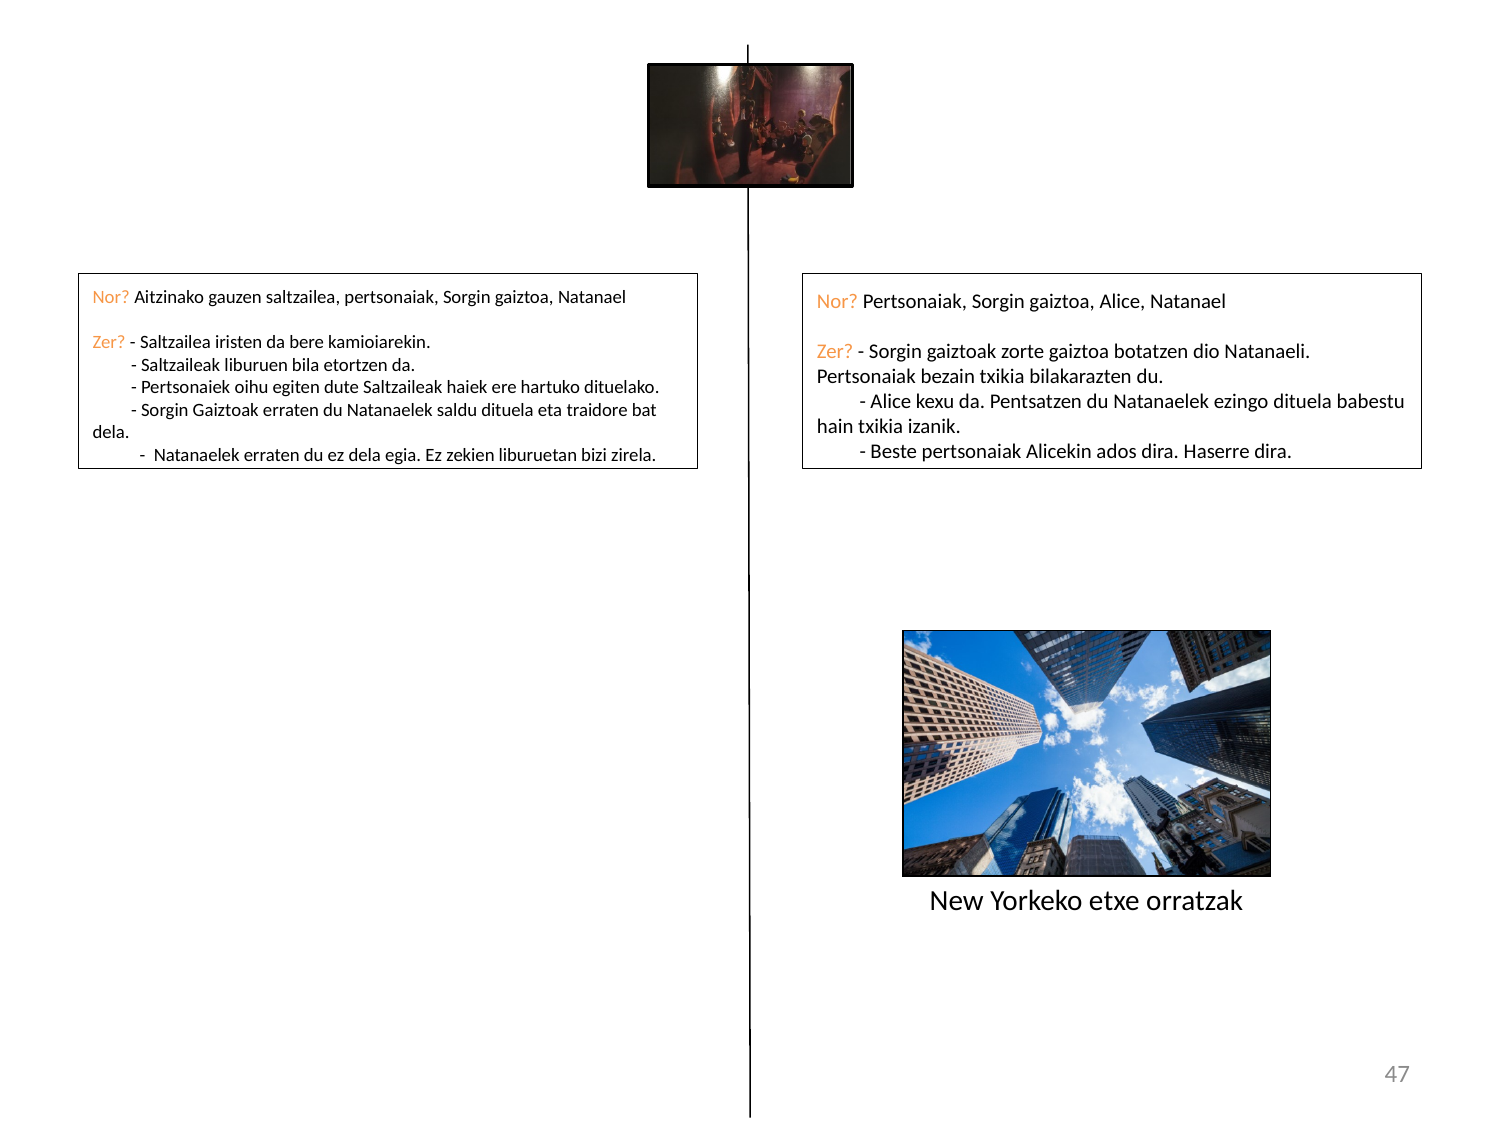

Nor? Aitzinako gauzen saltzailea, pertsonaiak, Sorgin gaiztoa, Natanael
Zer? - Saltzailea iristen da bere kamioiarekin.
 - Saltzaileak liburuen bila etortzen da.
 - Pertsonaiek oihu egiten dute Saltzaileak haiek ere hartuko dituelako.
 - Sorgin Gaiztoak erraten du Natanaelek saldu dituela eta traidore bat dela.
 - Natanaelek erraten du ez dela egia. Ez zekien liburuetan bizi zirela.
Nor? Pertsonaiak, Sorgin gaiztoa, Alice, Natanael
Zer? - Sorgin gaiztoak zorte gaiztoa botatzen dio Natanaeli. Pertsonaiak bezain txikia bilakarazten du.
 - Alice kexu da. Pentsatzen du Natanaelek ezingo dituela babestu hain txikia izanik.
 - Beste pertsonaiak Alicekin ados dira. Haserre dira.
New Yorkeko etxe orratzak